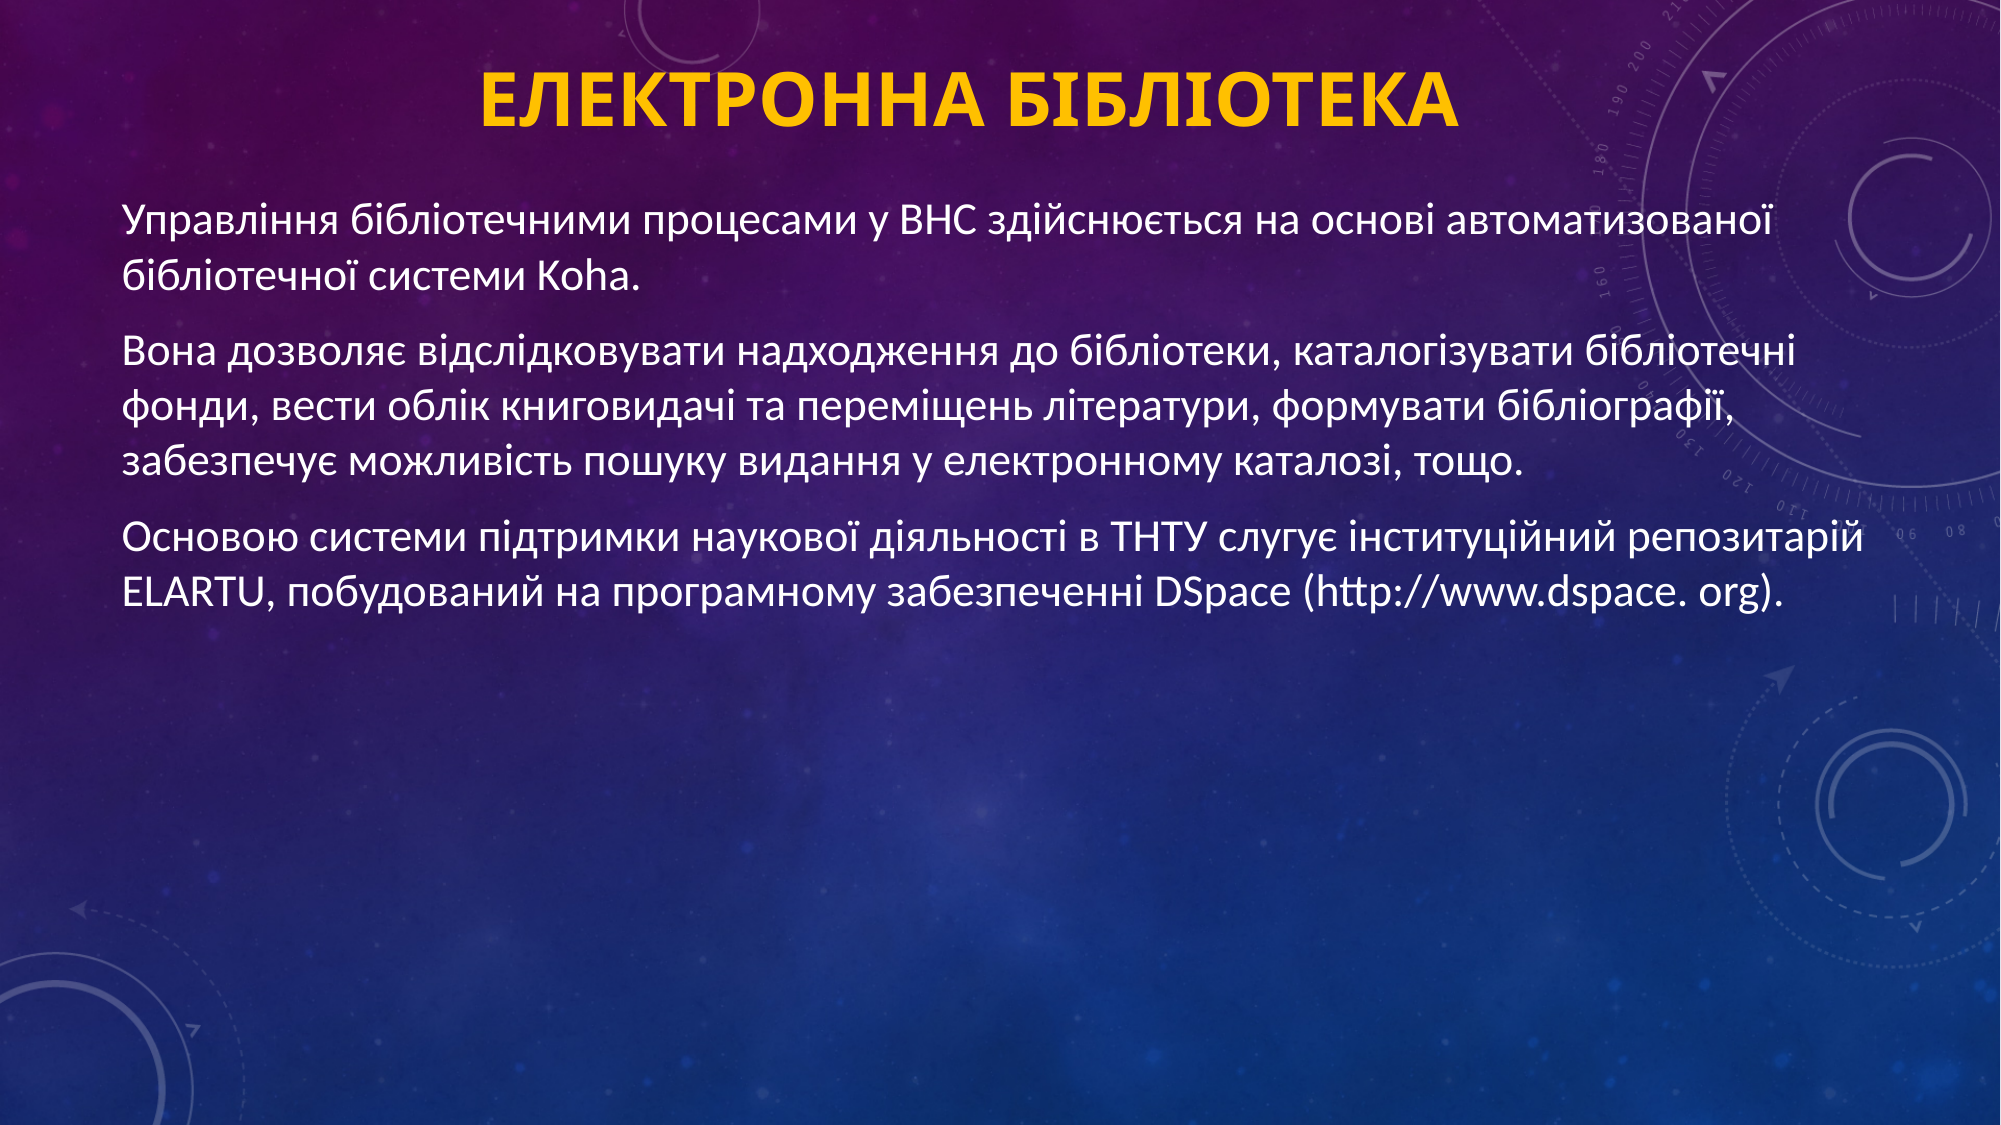

# ЕЛЕКТРОННА БІБЛІОТЕКА
Управління бібліотечними процесами у ВНС здійснюється на основі автоматизованої бібліотечної системи Koha.
Вона дозволяє відслідковувати надходження до бібліотеки, каталогізувати бібліотечні фонди, вести облік книговидачі та переміщень літератури, формувати бібліографії, забезпечує можливість пошуку видання у електронному каталозі, тощо.
Основою системи підтримки наукової діяльності в ТНТУ слугує інституційний репозитарій ELARTU, побудований на програмному забезпеченні DSpace (http://www.dspace. org).